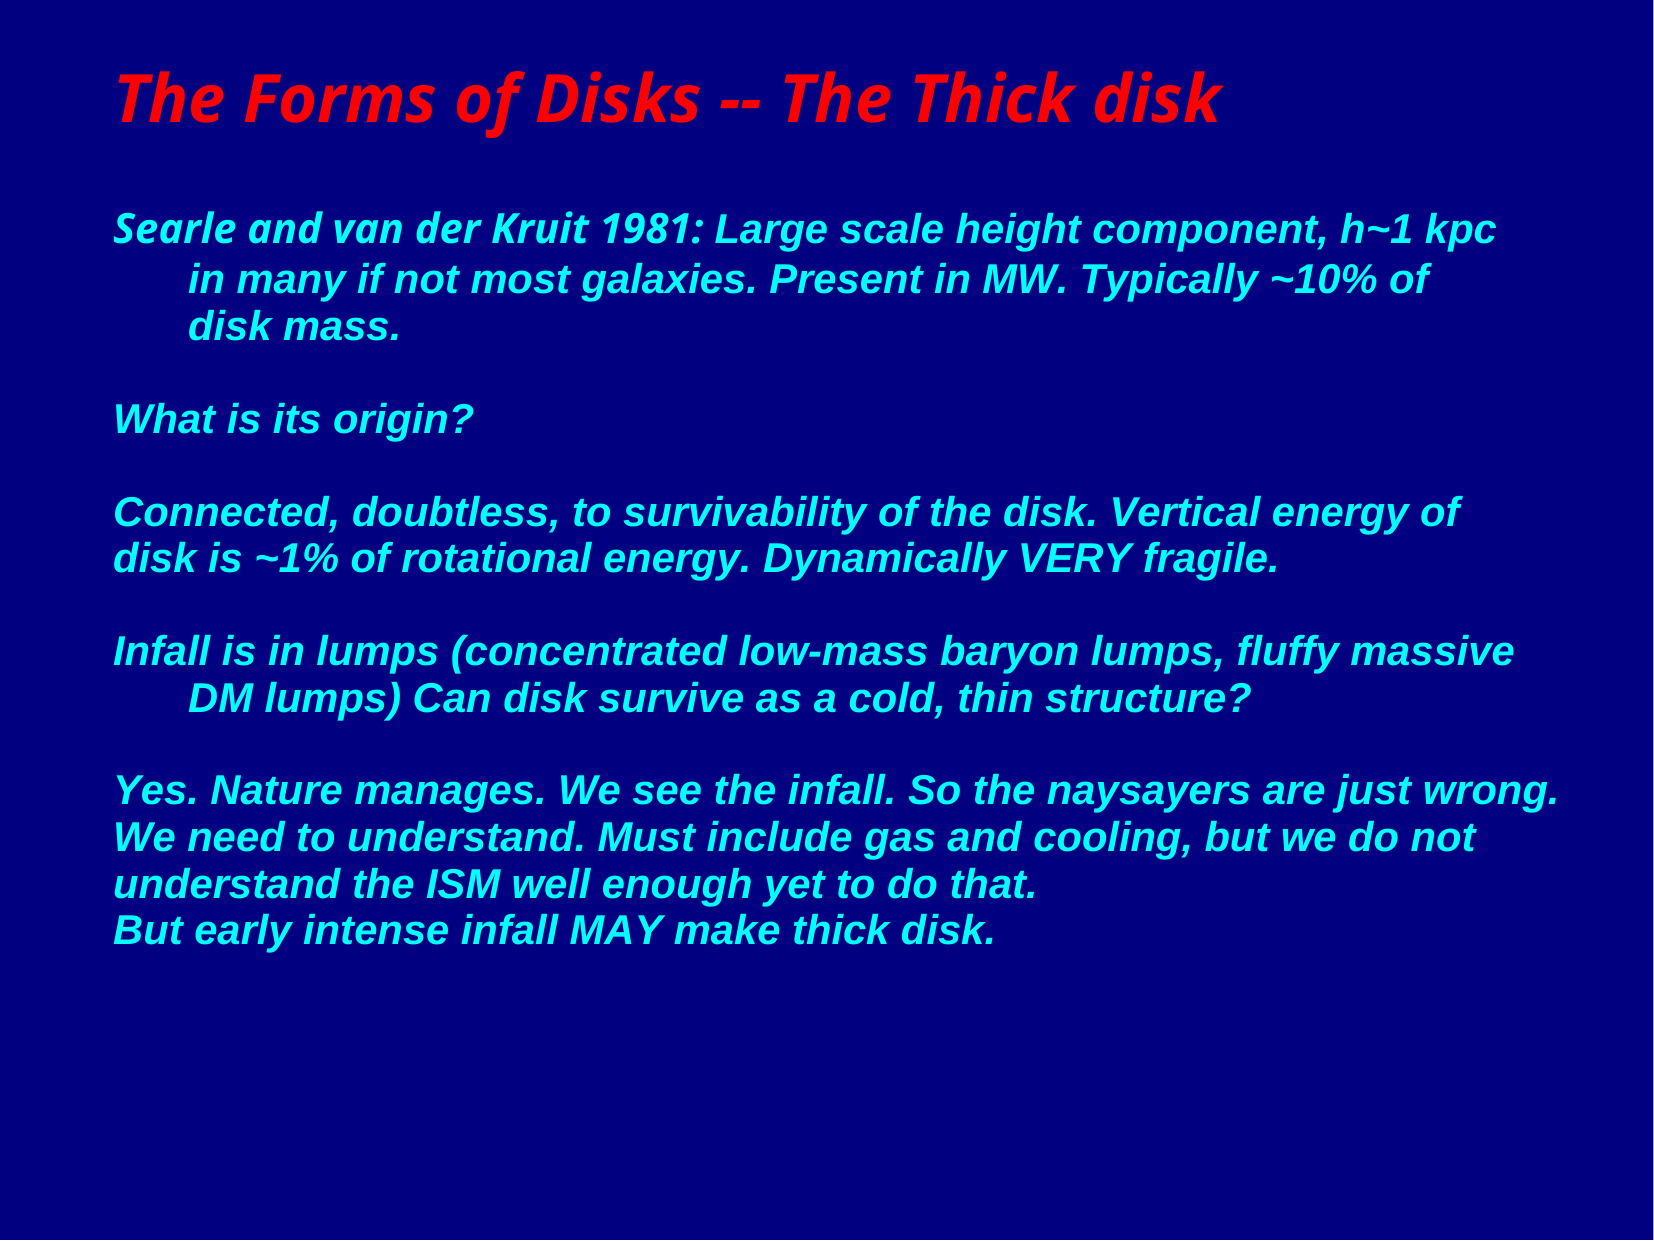

The Forms of Disks -- The Thick disk
Searle and van der Kruit 1981: Large scale height component, h~1 kpc
	in many if not most galaxies. Present in MW. Typically ~10% of
	disk mass.
What is its origin?
Connected, doubtless, to survivability of the disk. Vertical energy of
disk is ~1% of rotational energy. Dynamically VERY fragile.
Infall is in lumps (concentrated low-mass baryon lumps, fluffy massive
	DM lumps) Can disk survive as a cold, thin structure?
Yes. Nature manages. We see the infall. So the naysayers are just wrong.
We need to understand. Must include gas and cooling, but we do not
understand the ISM well enough yet to do that.
But early intense infall MAY make thick disk.